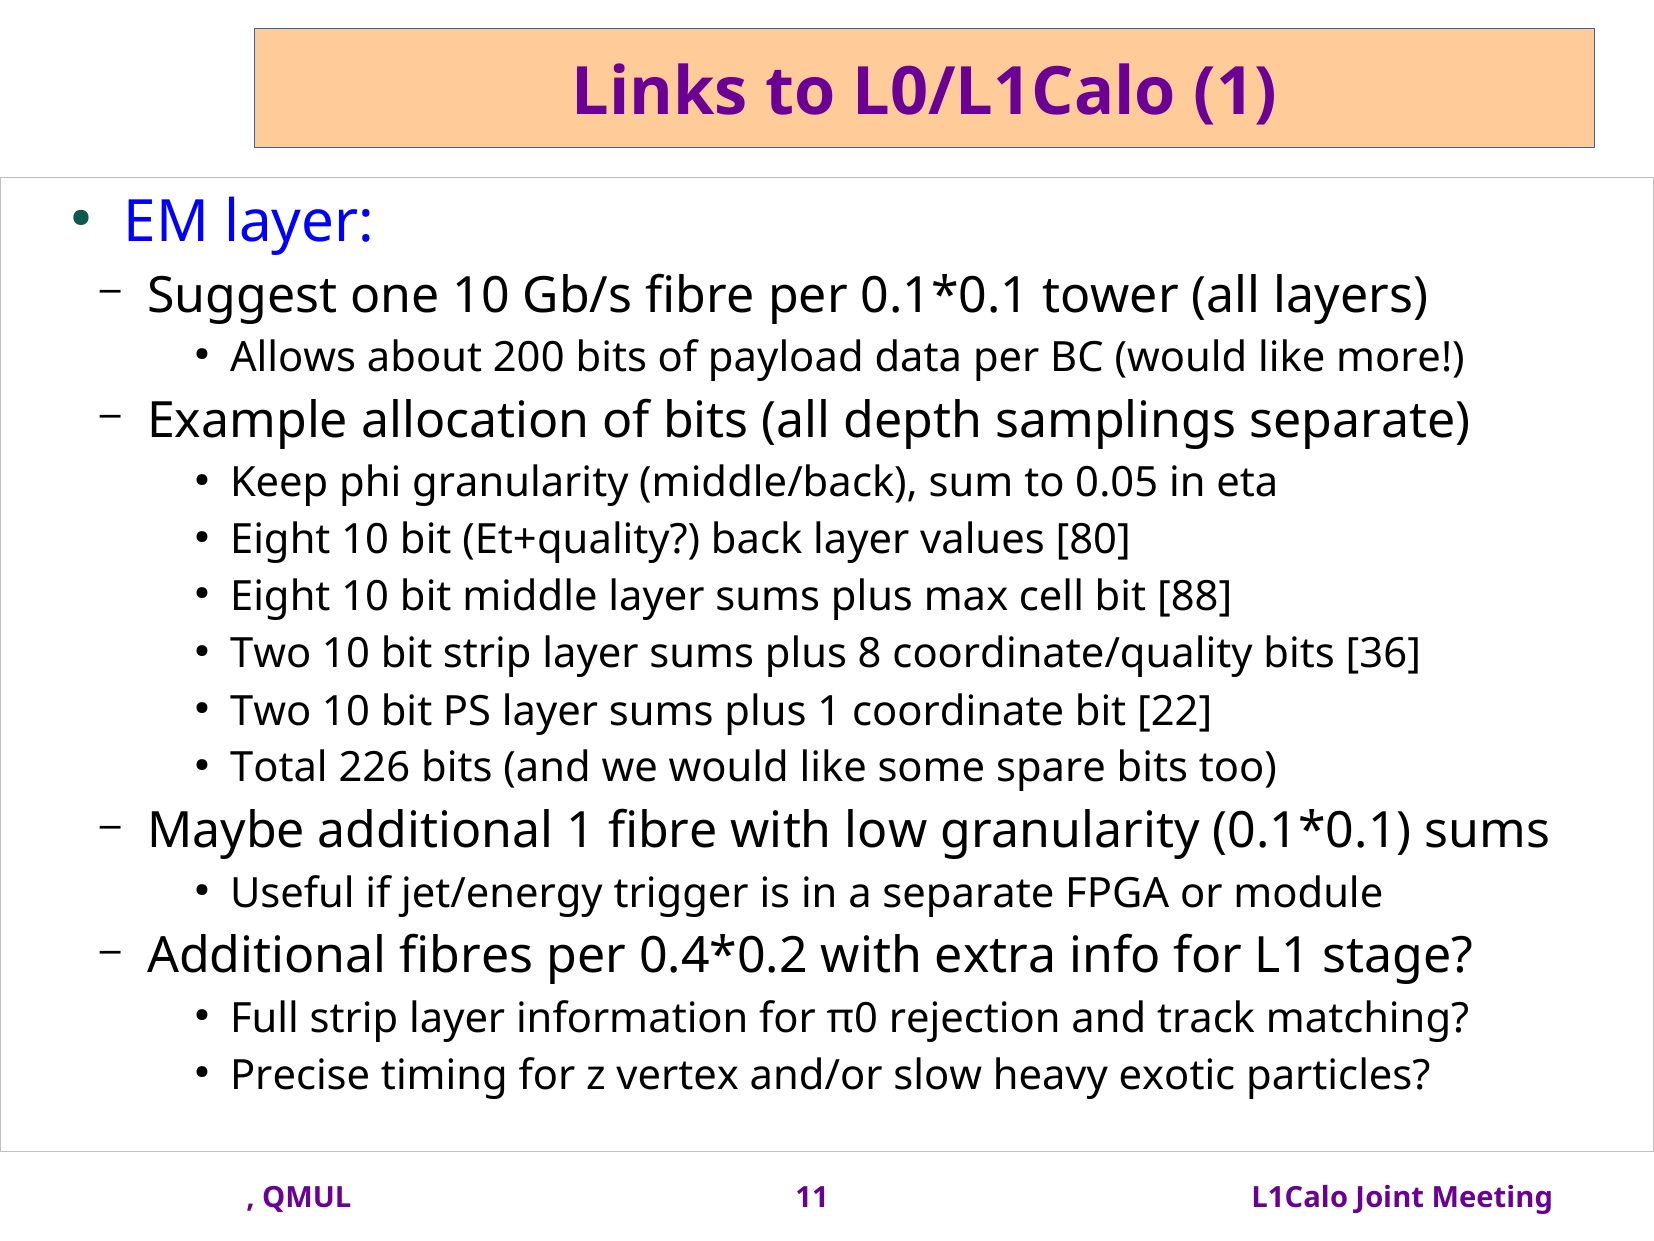

# Links to L0/L1Calo (1)
EM layer:
Suggest one 10 Gb/s fibre per 0.1*0.1 tower (all layers)
Allows about 200 bits of payload data per BC (would like more!)
Example allocation of bits (all depth samplings separate)
Keep phi granularity (middle/back), sum to 0.05 in eta
Eight 10 bit (Et+quality?) back layer values [80]
Eight 10 bit middle layer sums plus max cell bit [88]
Two 10 bit strip layer sums plus 8 coordinate/quality bits [36]
Two 10 bit PS layer sums plus 1 coordinate bit [22]
Total 226 bits (and we would like some spare bits too)
Maybe additional 1 fibre with low granularity (0.1*0.1) sums
Useful if jet/energy trigger is in a separate FPGA or module
Additional fibres per 0.4*0.2 with extra info for L1 stage?
Full strip layer information for π0 rejection and track matching?
Precise timing for z vertex and/or slow heavy exotic particles?